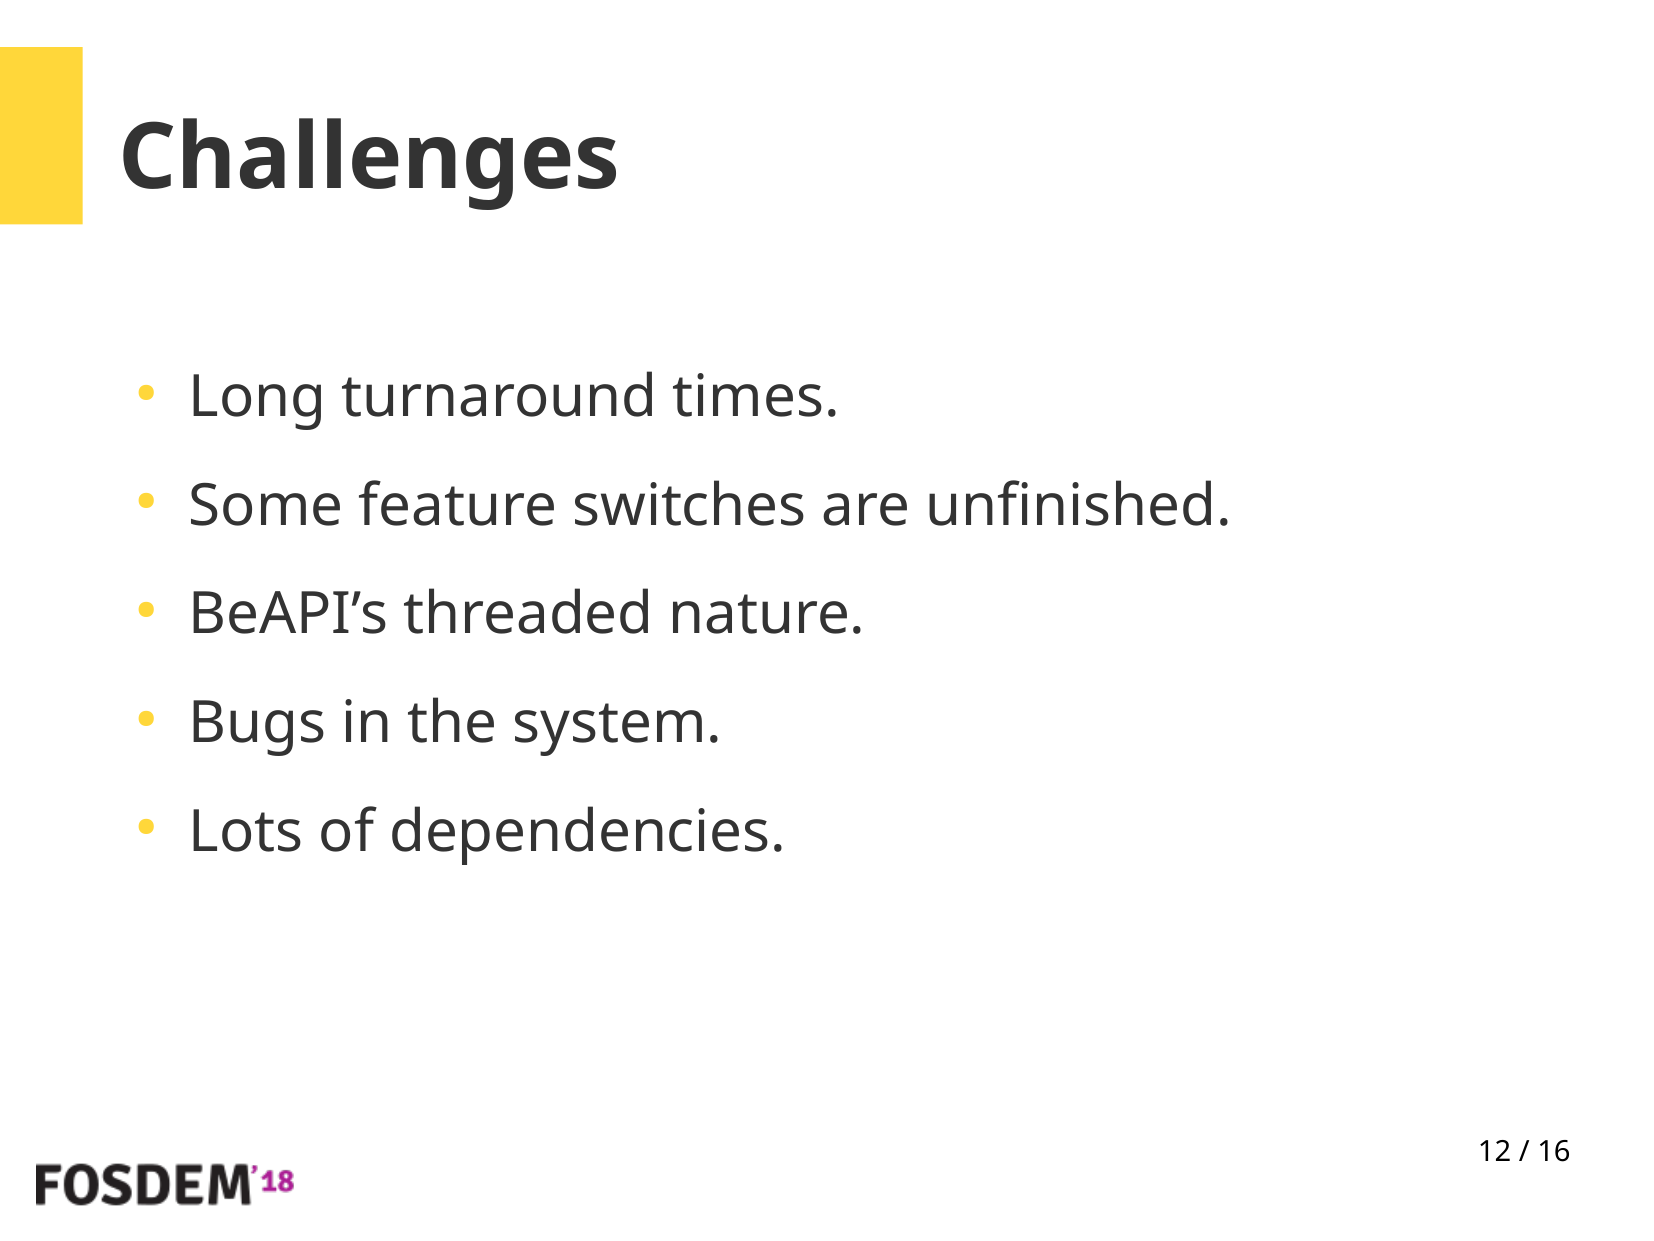

# Challenges
Long turnaround times.
Some feature switches are unfinished.
BeAPI’s threaded nature.
Bugs in the system.
Lots of dependencies.
12